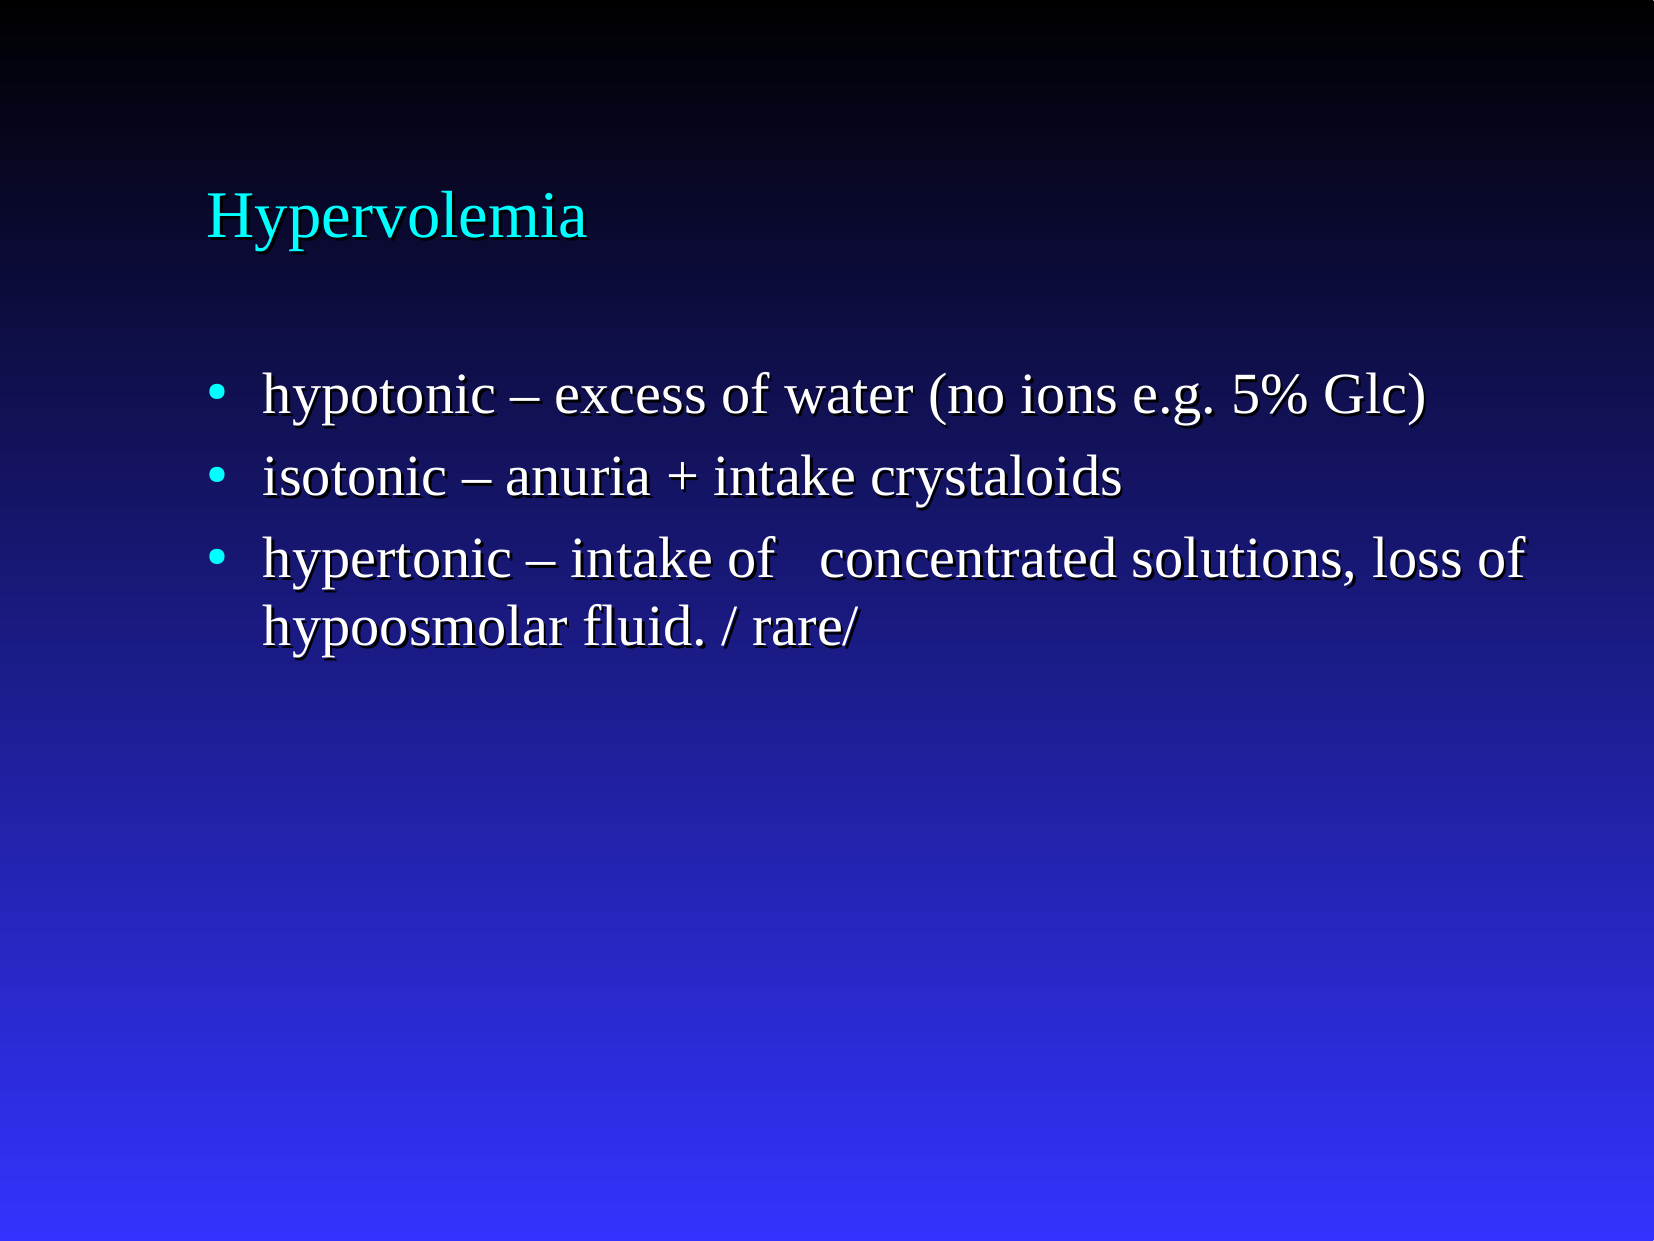

# Hypervolemia
hypotonic – excess of water (no ions e.g. 5% Glc)
isotonic – anuria + intake crystaloids
hypertonic – intake of concentrated solutions, loss of hypoosmolar fluid. / rare/